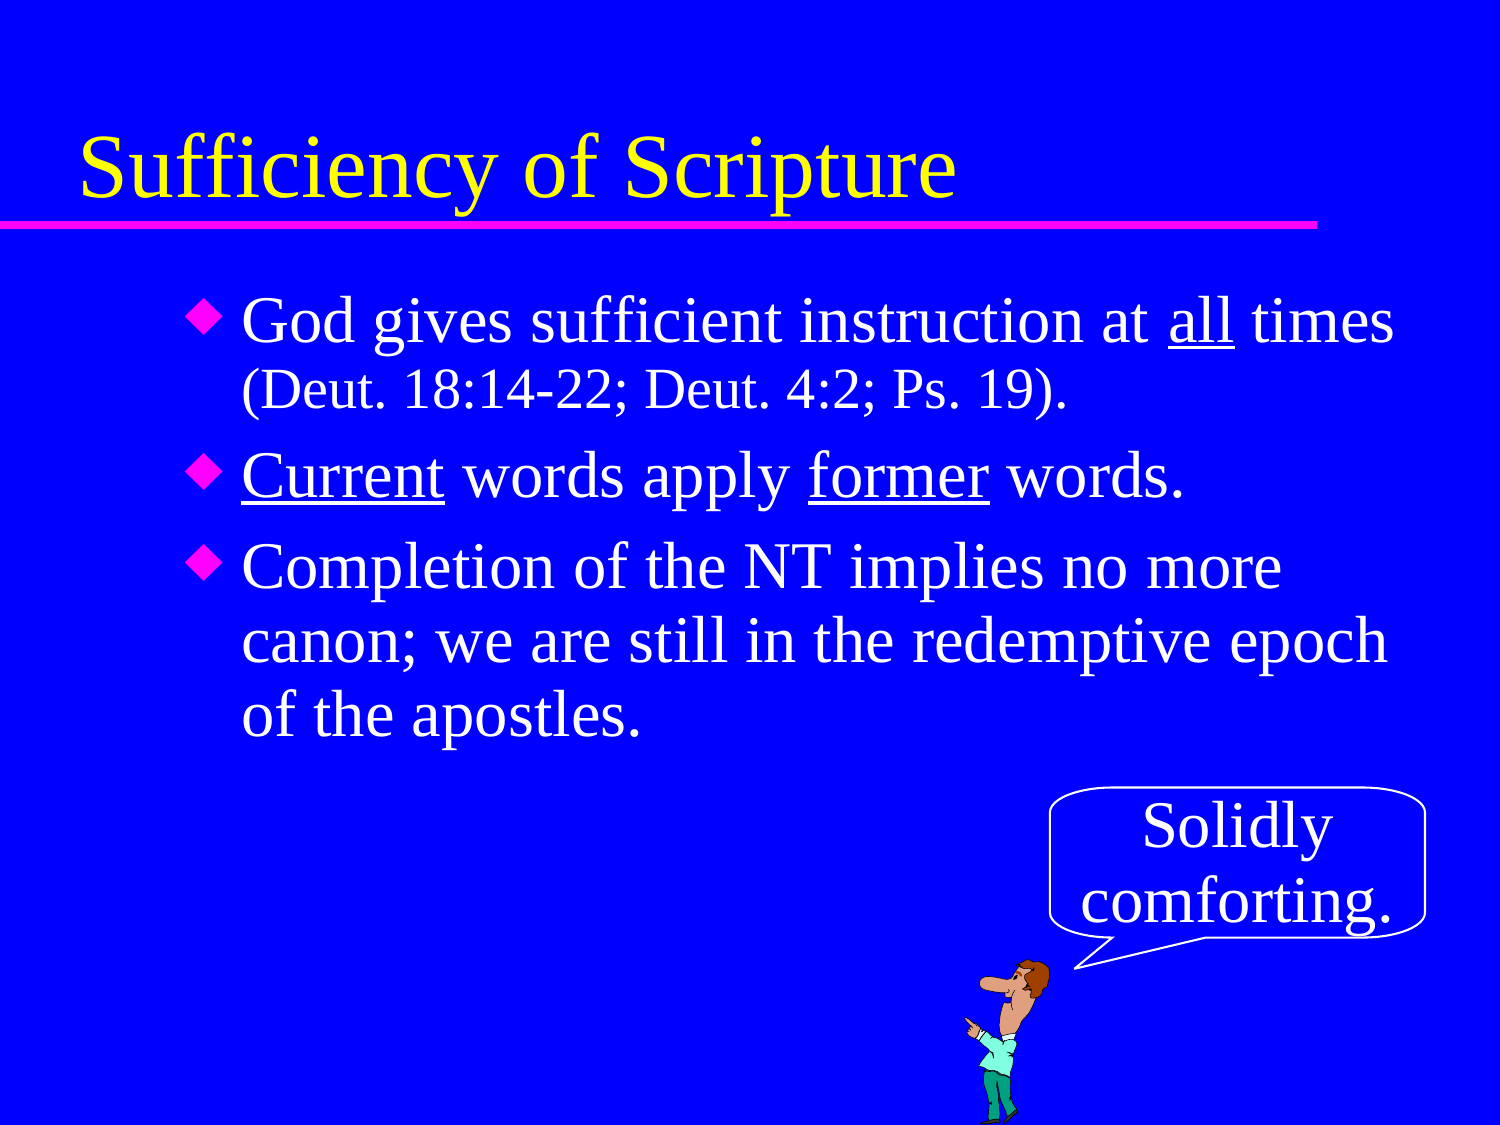

# Sufficiency of Scripture
God gives sufficient instruction at all times (Deut. 18:14-22; Deut. 4:2; Ps. 19).
Current words apply former words.
Completion of the NT implies no more canon; we are still in the redemptive epoch of the apostles.
Solidly comforting.